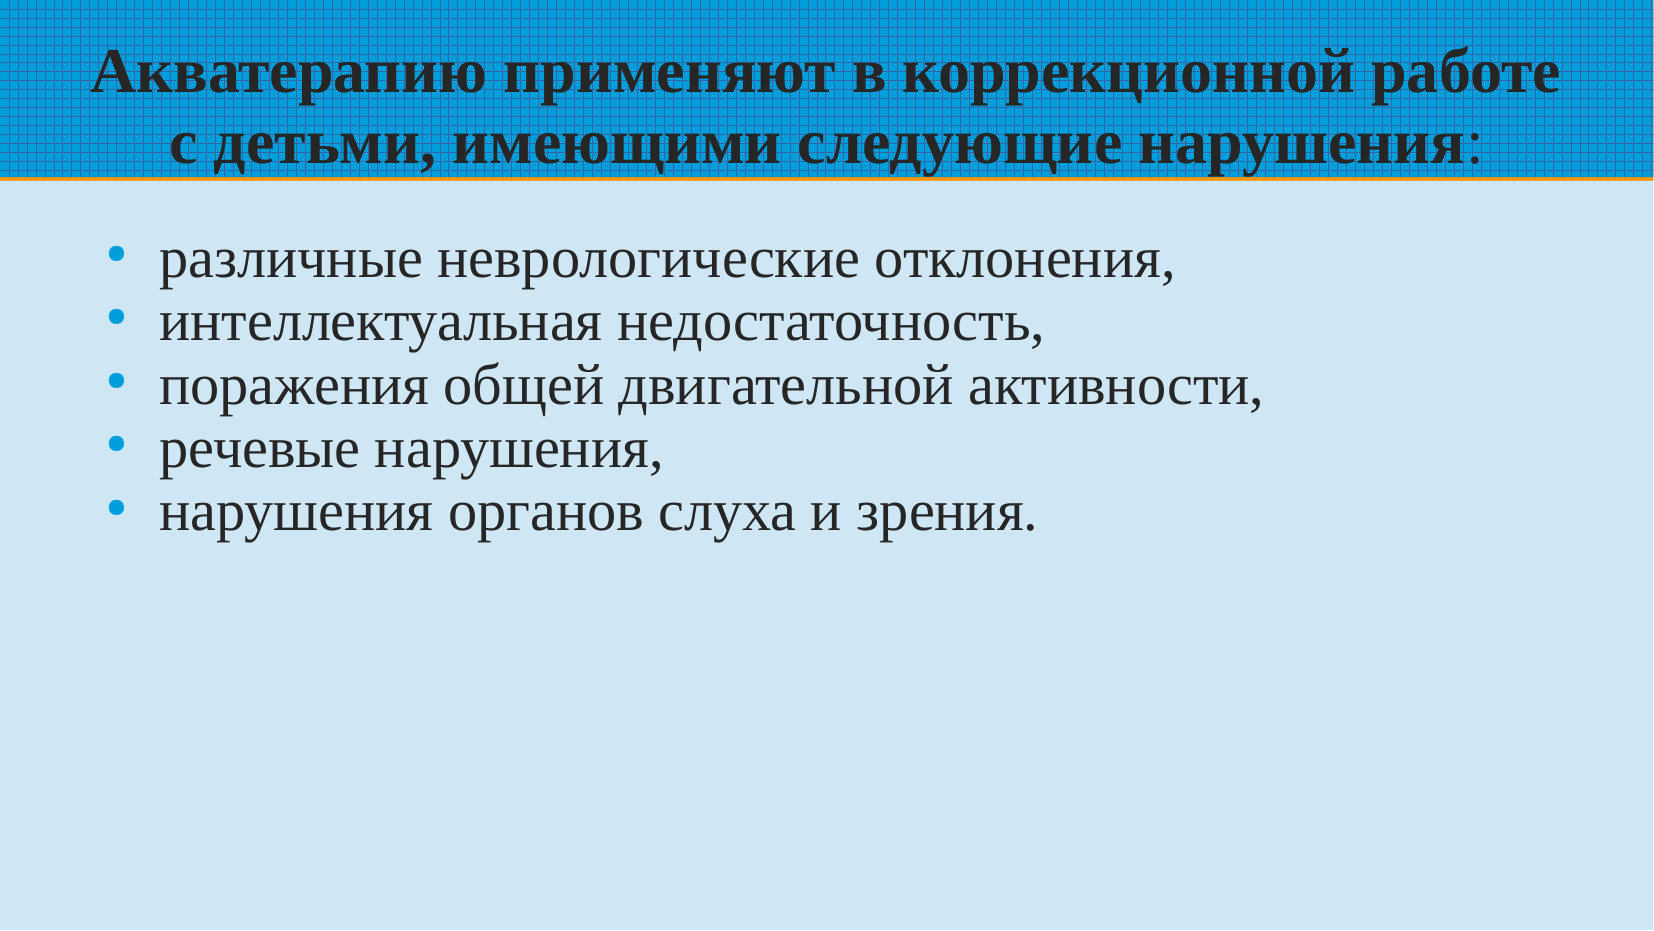

# Акватерапию применяют в коррекционной работе с детьми, имеющими следующие нарушения:
различные неврологические отклонения,
интеллектуальная недостаточность,
поражения общей двигательной активности,
речевые нарушения,
нарушения органов слуха и зрения.